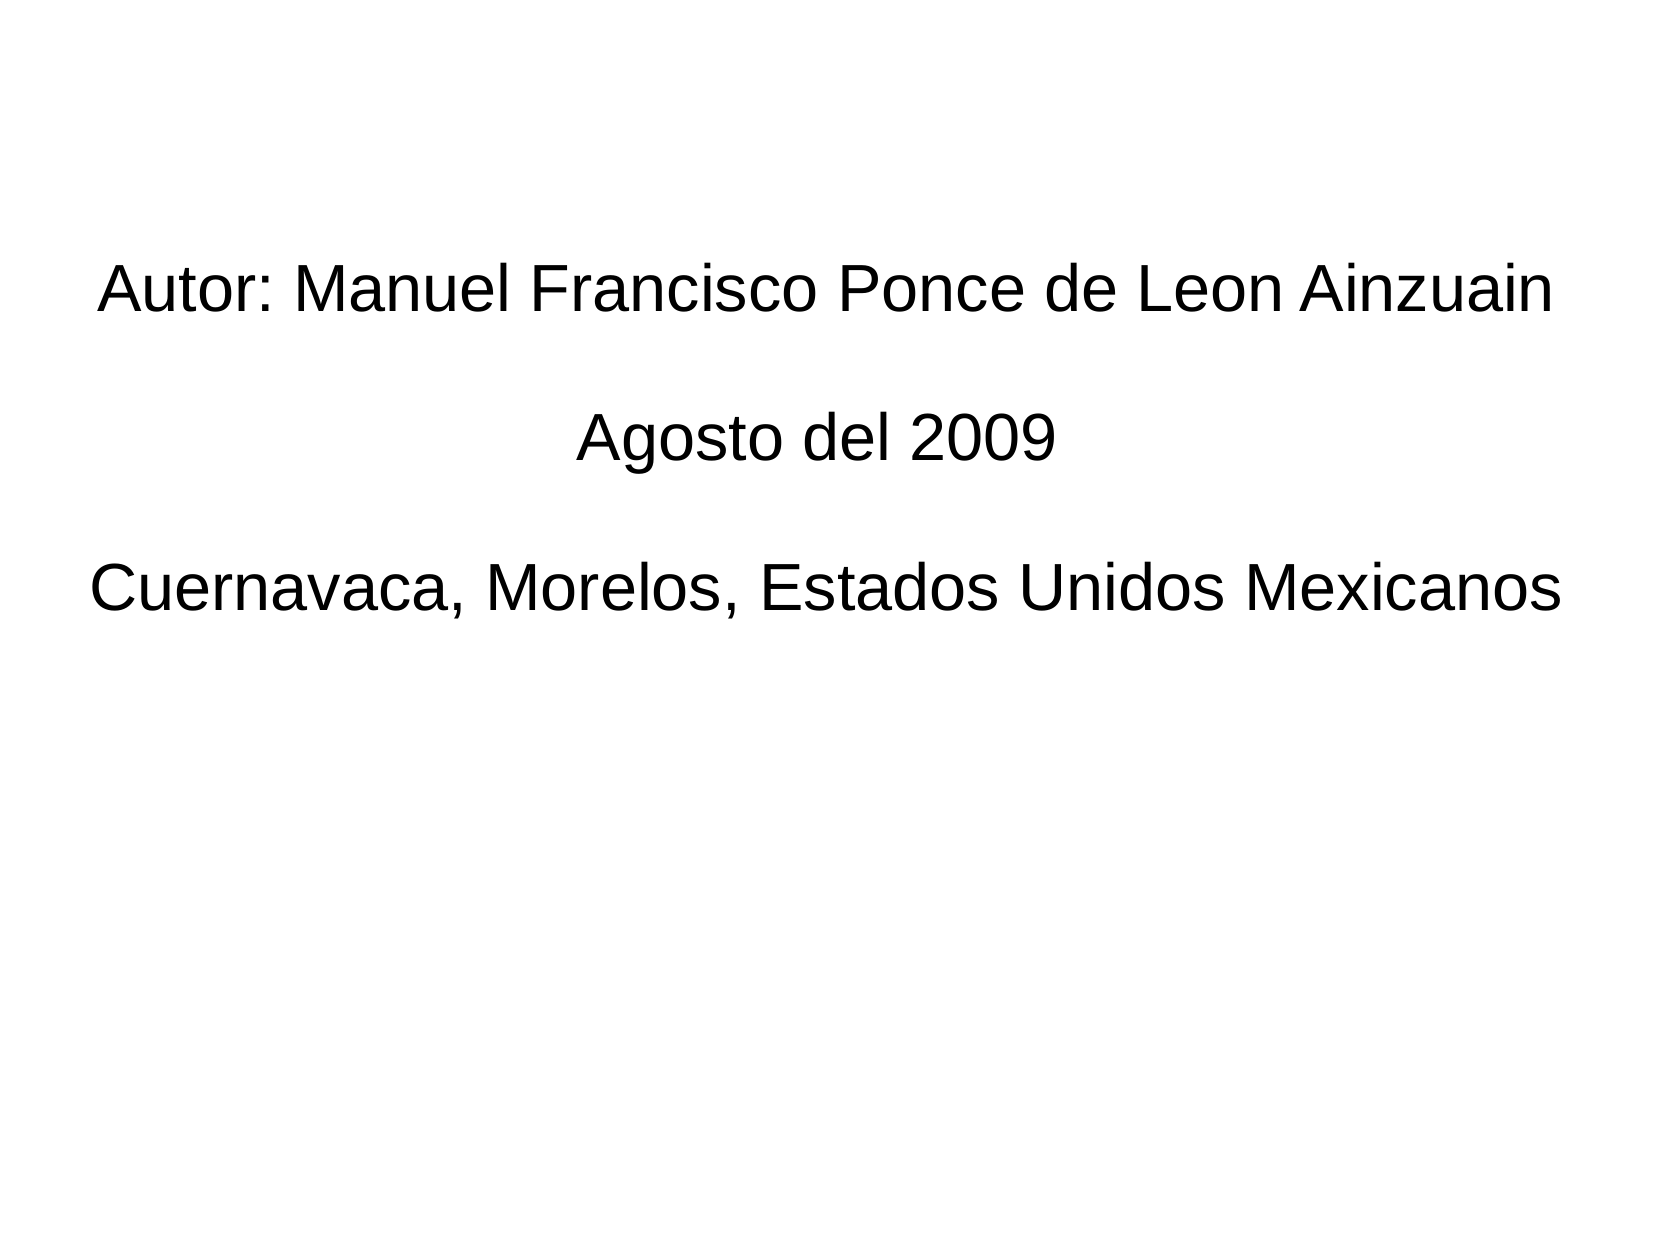

#
Autor: Manuel Francisco Ponce de Leon Ainzuain
Agosto del 2009
Cuernavaca, Morelos, Estados Unidos Mexicanos